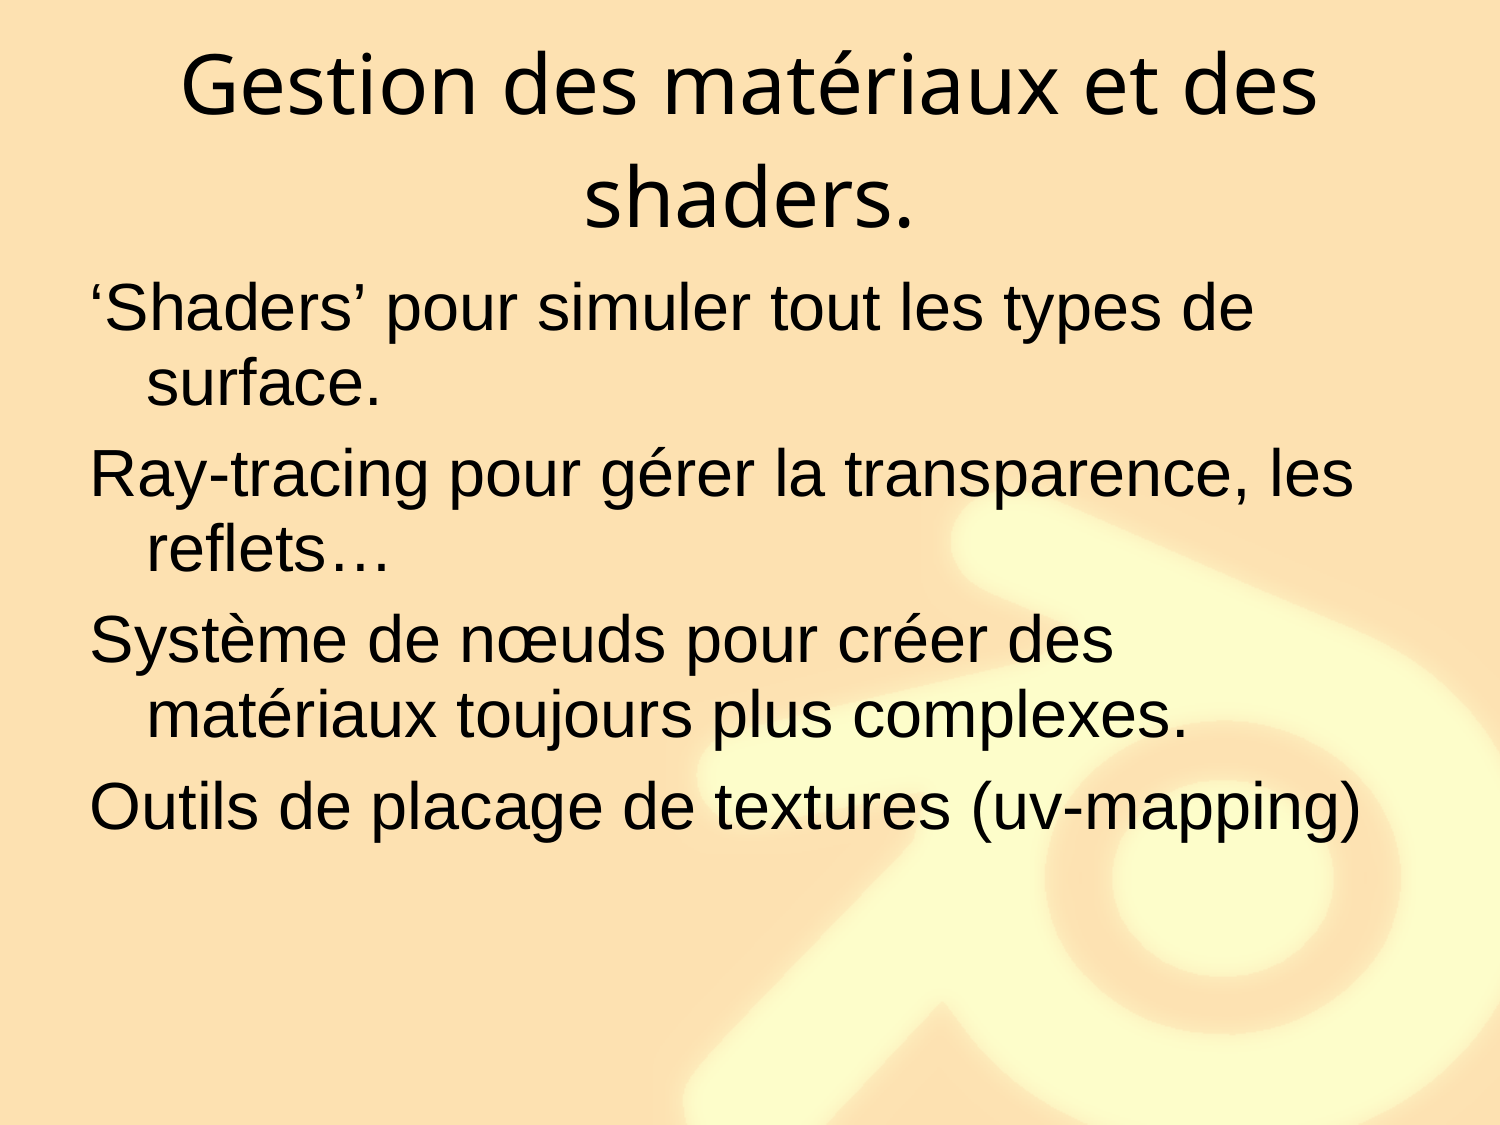

# Gestion des matériaux et des shaders.
‘Shaders’ pour simuler tout les types de surface.
Ray-tracing pour gérer la transparence, les reflets…
Système de nœuds pour créer des matériaux toujours plus complexes.
Outils de placage de textures (uv-mapping)